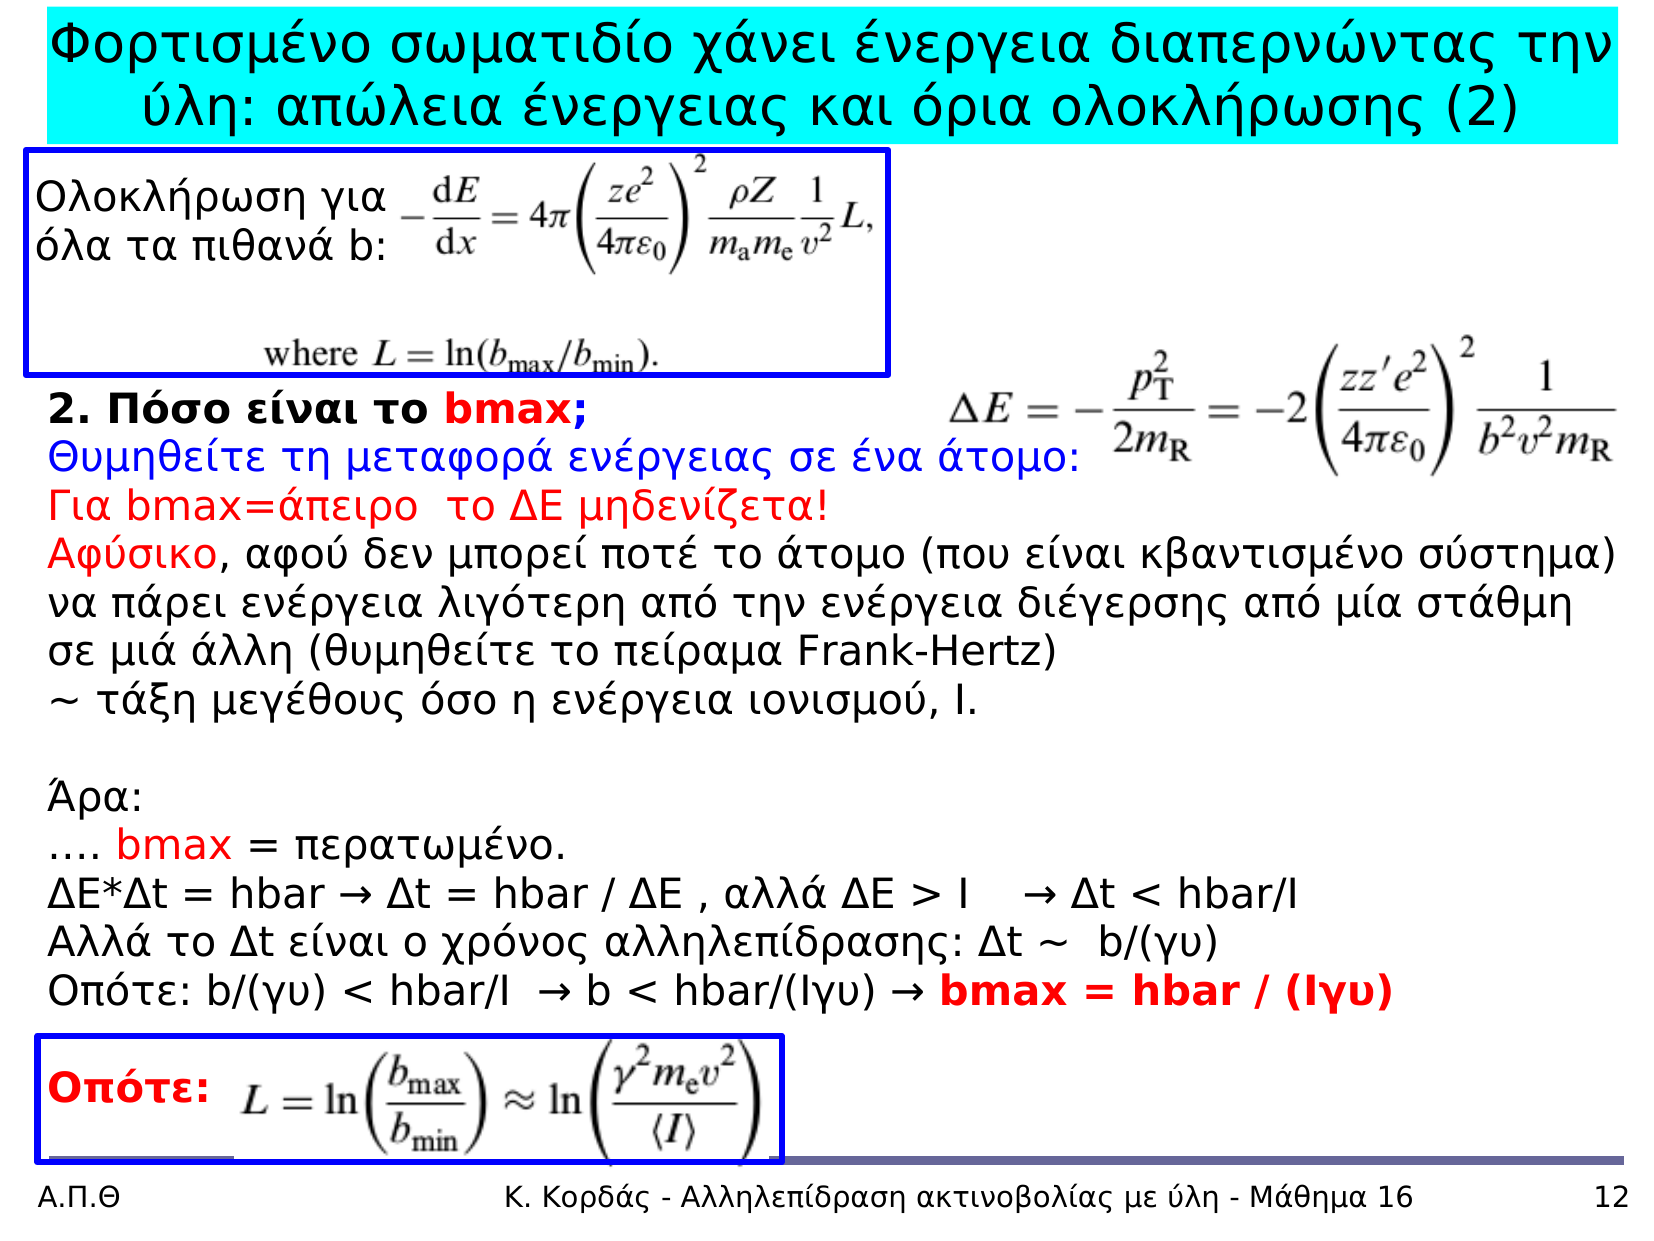

# Φορτισμένο σωματιδίο χάνει ένεργεια διαπερνώντας την ύλη: απώλεια ένεργειας και όρια ολοκλήρωσης (2)
Ολοκλήρωση για
όλα τα πιθανά b:
2. Πόσο είναι το bmax;
Θυμηθείτε τη μεταφορά ενέργειας σε ένα άτομο:
Για bmax=άπειρο το ΔΕ μηδενίζετα!
Αφύσικο, αφού δεν μπορεί ποτέ το άτομο (που είναι κβαντισμένο σύστημα) να πάρει ενέργεια λιγότερη από την ενέργεια διέγερσης από μία στάθμη σε μιά άλλη (θυμηθείτε το πείραμα Frank-Hertz)
~ τάξη μεγέθους όσο η ενέργεια ιονισμού, Ι.
Άρα:
…. bmax = περατωμένο.
ΔΕ*Δt = hbar → Δt = hbar / ΔΕ , αλλά ΔΕ > Ι → Δt < hbar/I
Αλλά το Δt είναι ο χρόνος αλληλεπίδρασης: Δt ~ b/(γυ)
Οπότε: b/(γυ) < hbar/I → b < hbar/(Iγυ) → bmax = hbar / (Iγυ)
Oπότε:
Α.Π.Θ
Κ. Κορδάς - Αλληλεπίδραση ακτινοβολίας με ύλη - Μάθημα 16
12